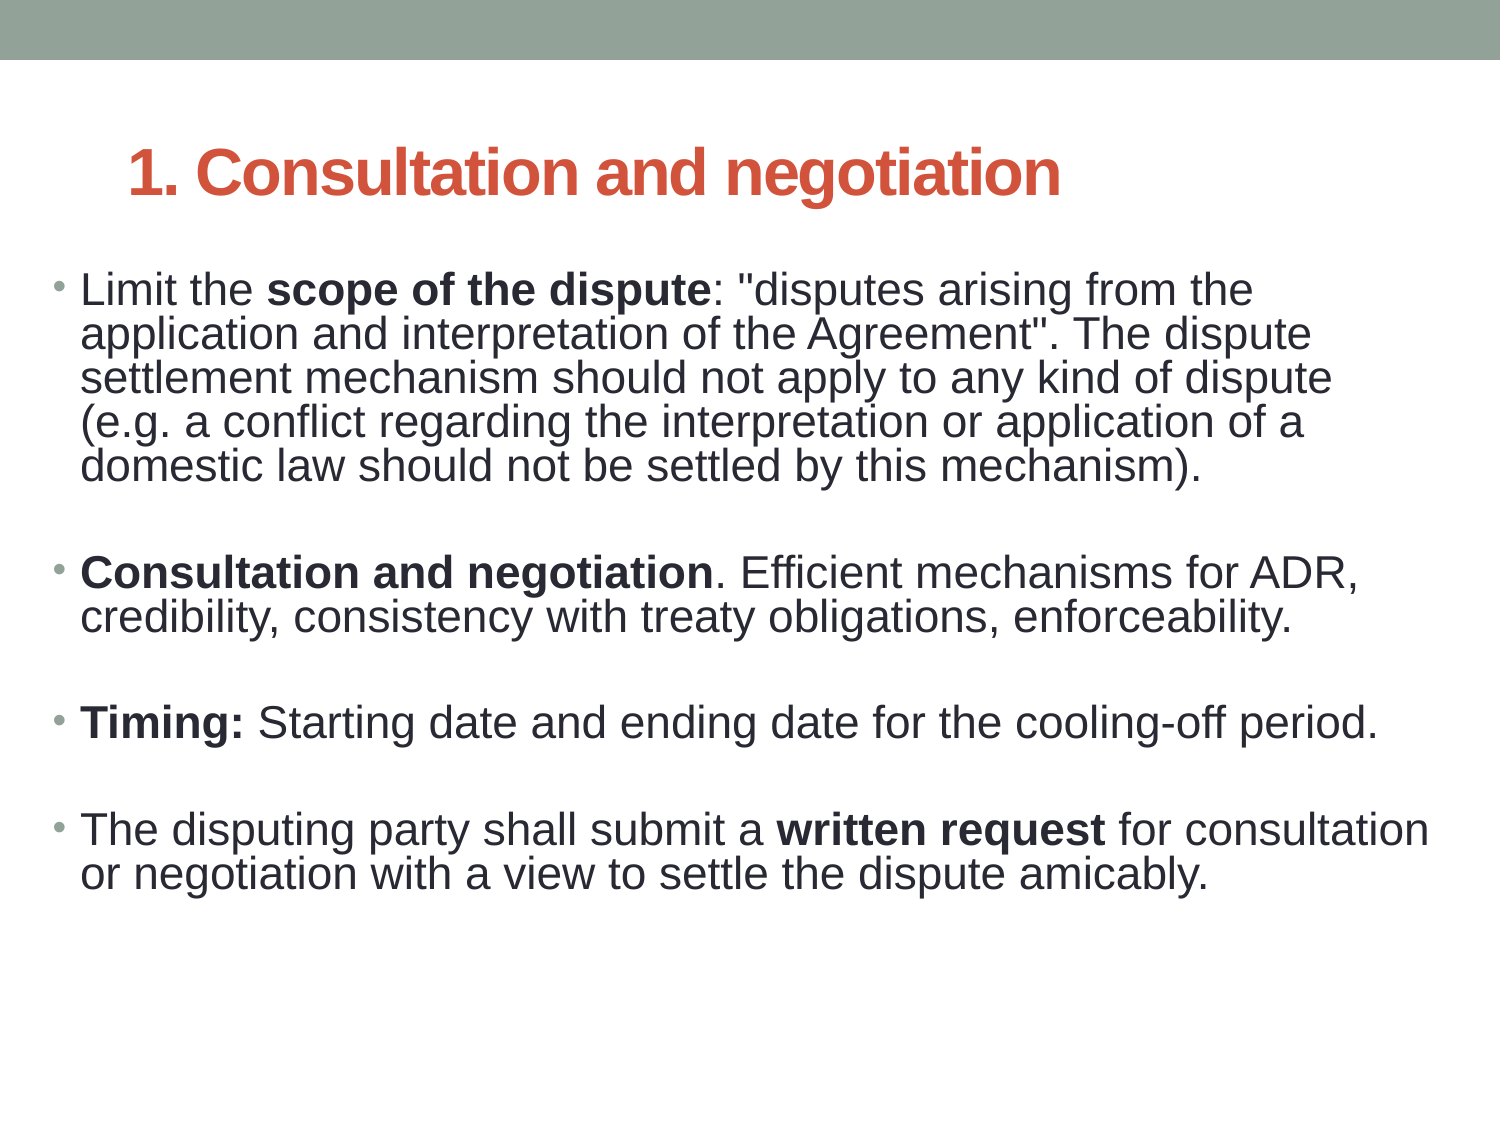

# 1. Consultation and negotiation
Limit the scope of the dispute: "disputes arising from the application and interpretation of the Agreement". The dispute settlement mechanism should not apply to any kind of dispute (e.g. a conflict regarding the interpretation or application of a domestic law should not be settled by this mechanism).
Consultation and negotiation. Efficient mechanisms for ADR, credibility, consistency with treaty obligations, enforceability.
Timing: Starting date and ending date for the cooling-off period.
The disputing party shall submit a written request for consultation or negotiation with a view to settle the dispute amicably.